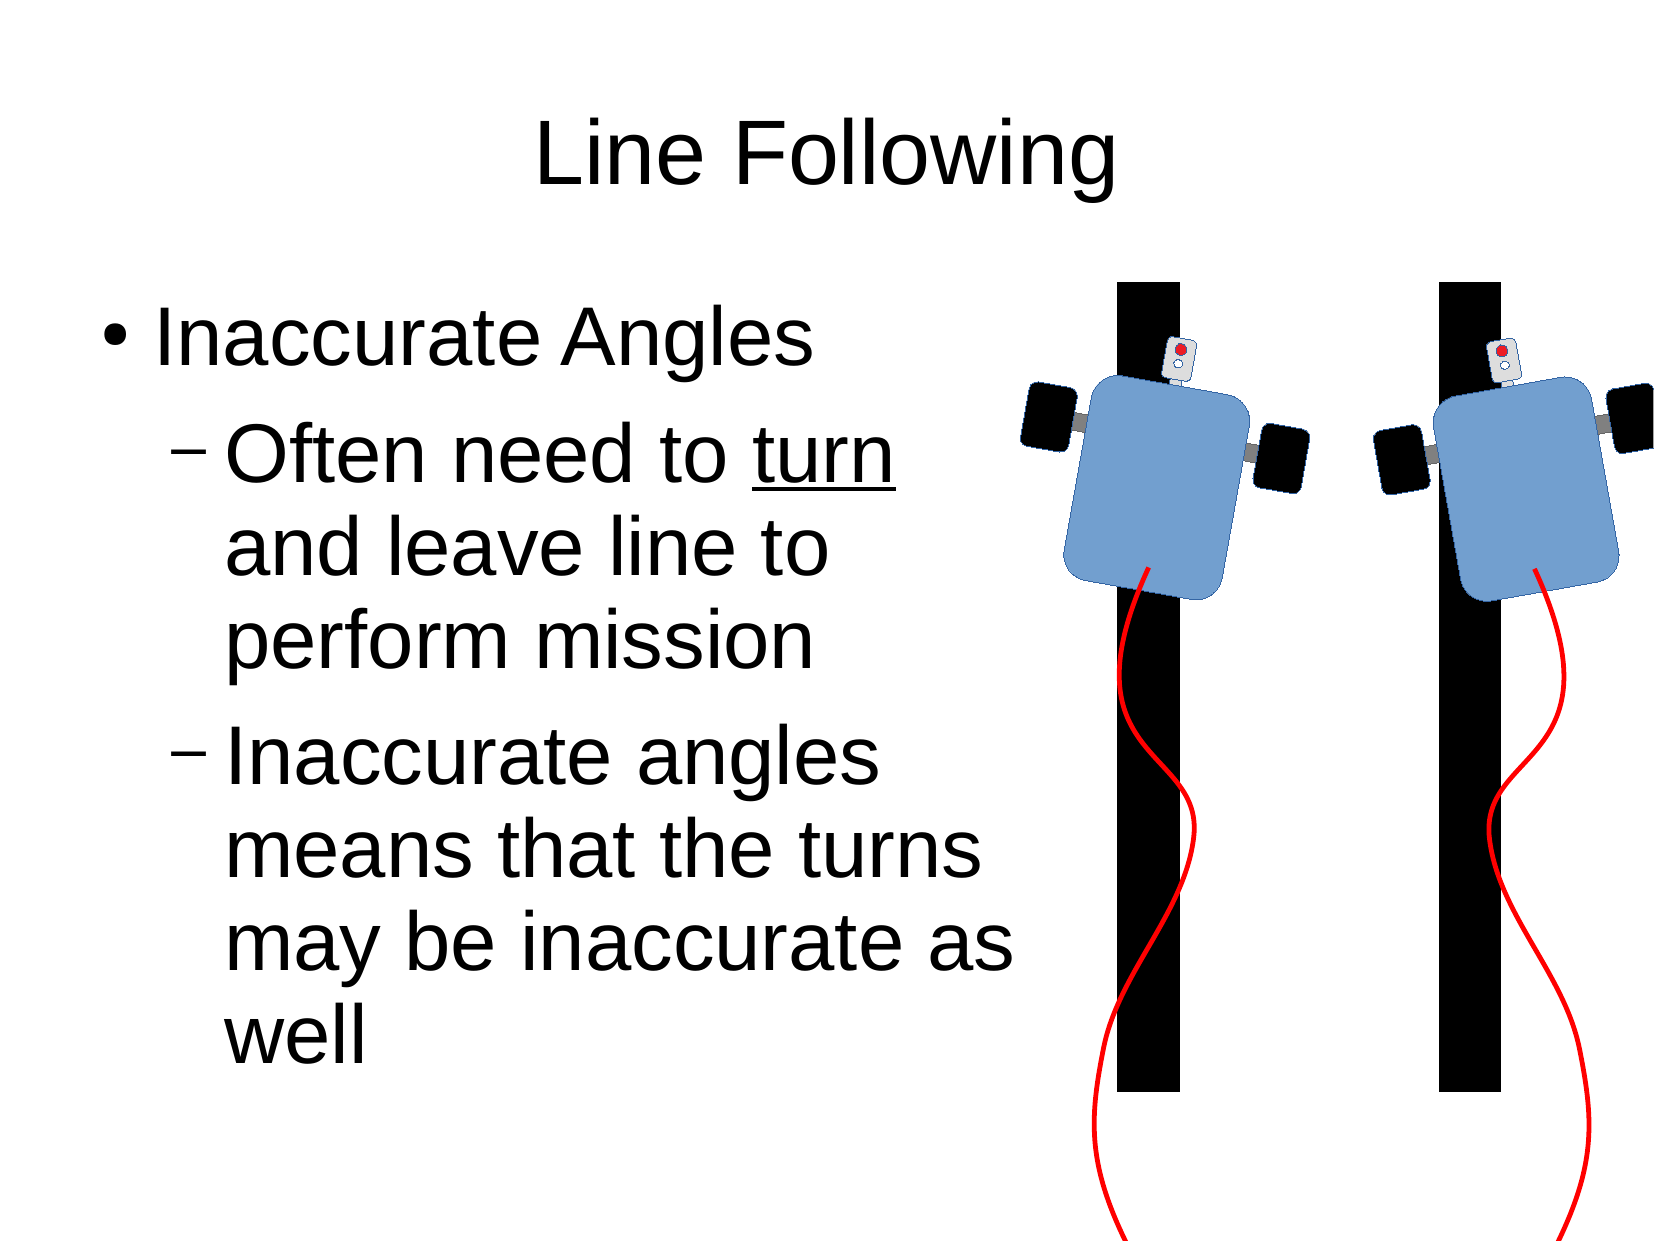

# Line Following
Inaccurate Angles
Often need to turn and leave line to perform mission
Inaccurate angles means that the turns may be inaccurate as well